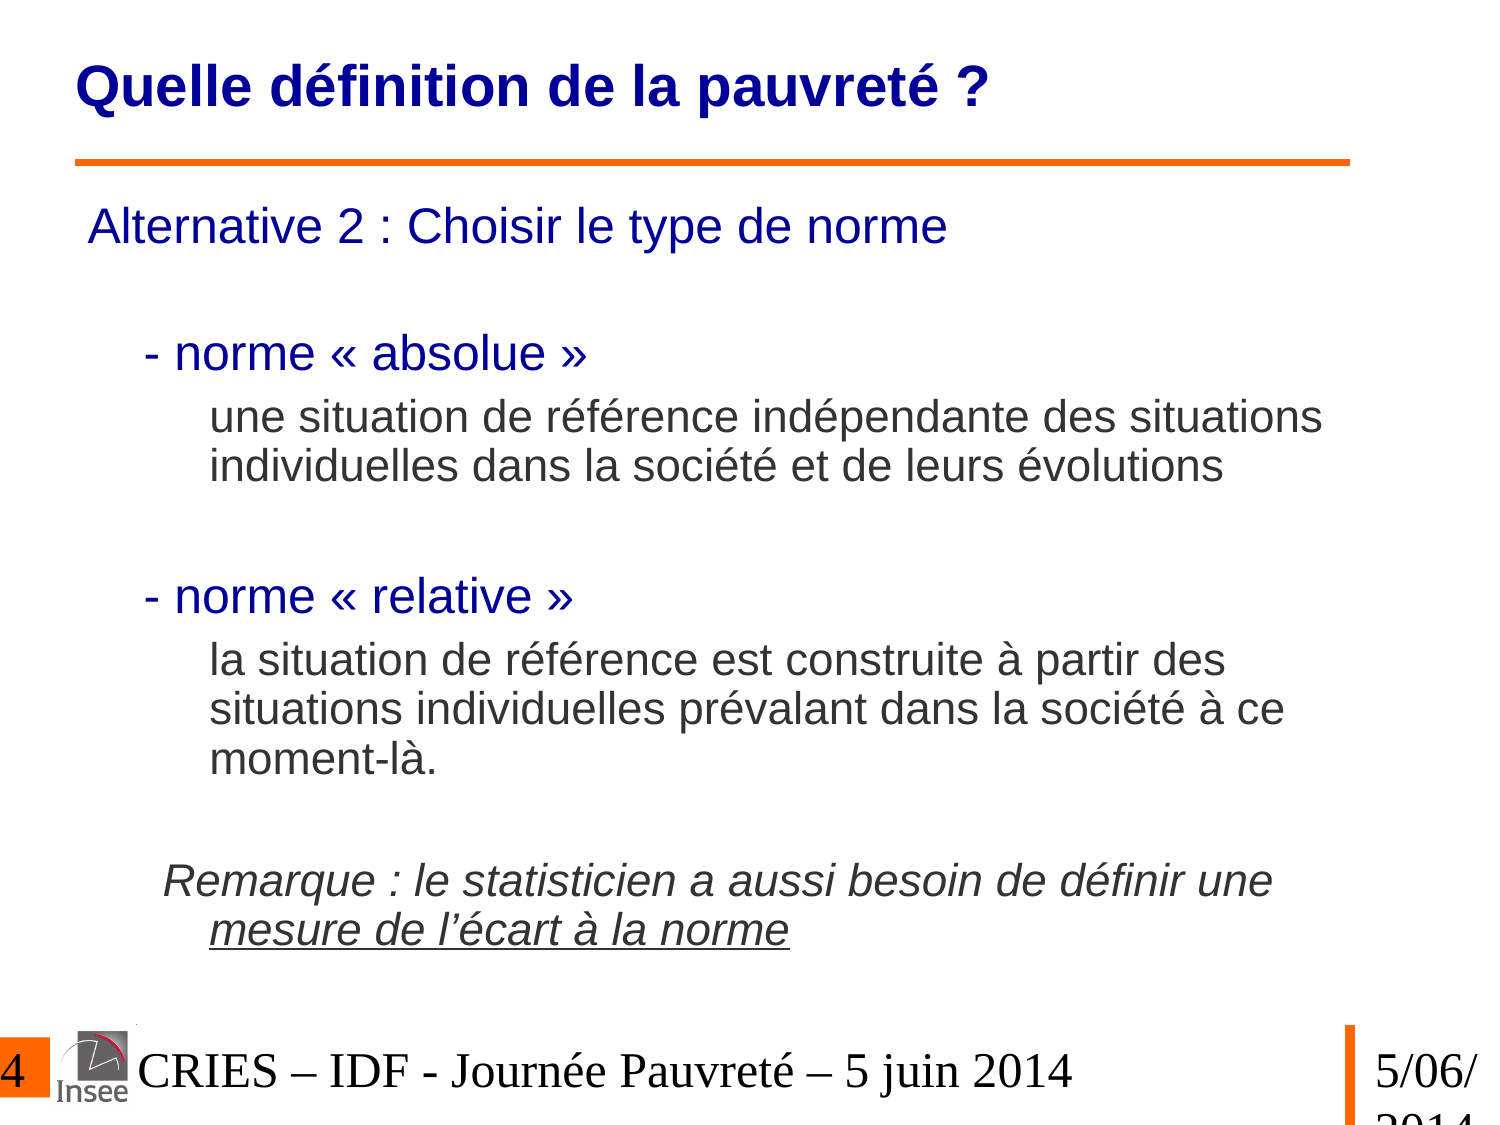

# Quelle définition de la pauvreté ?
Alternative 2 : Choisir le type de norme
	- norme « absolue »
	une situation de référence indépendante des situations individuelles dans la société et de leurs évolutions
	- norme « relative »
	la situation de référence est construite à partir des situations individuelles prévalant dans la société à ce moment-là.
Remarque : le statisticien a aussi besoin de définir une mesure de l’écart à la norme
4
Titre du diaporama
Date